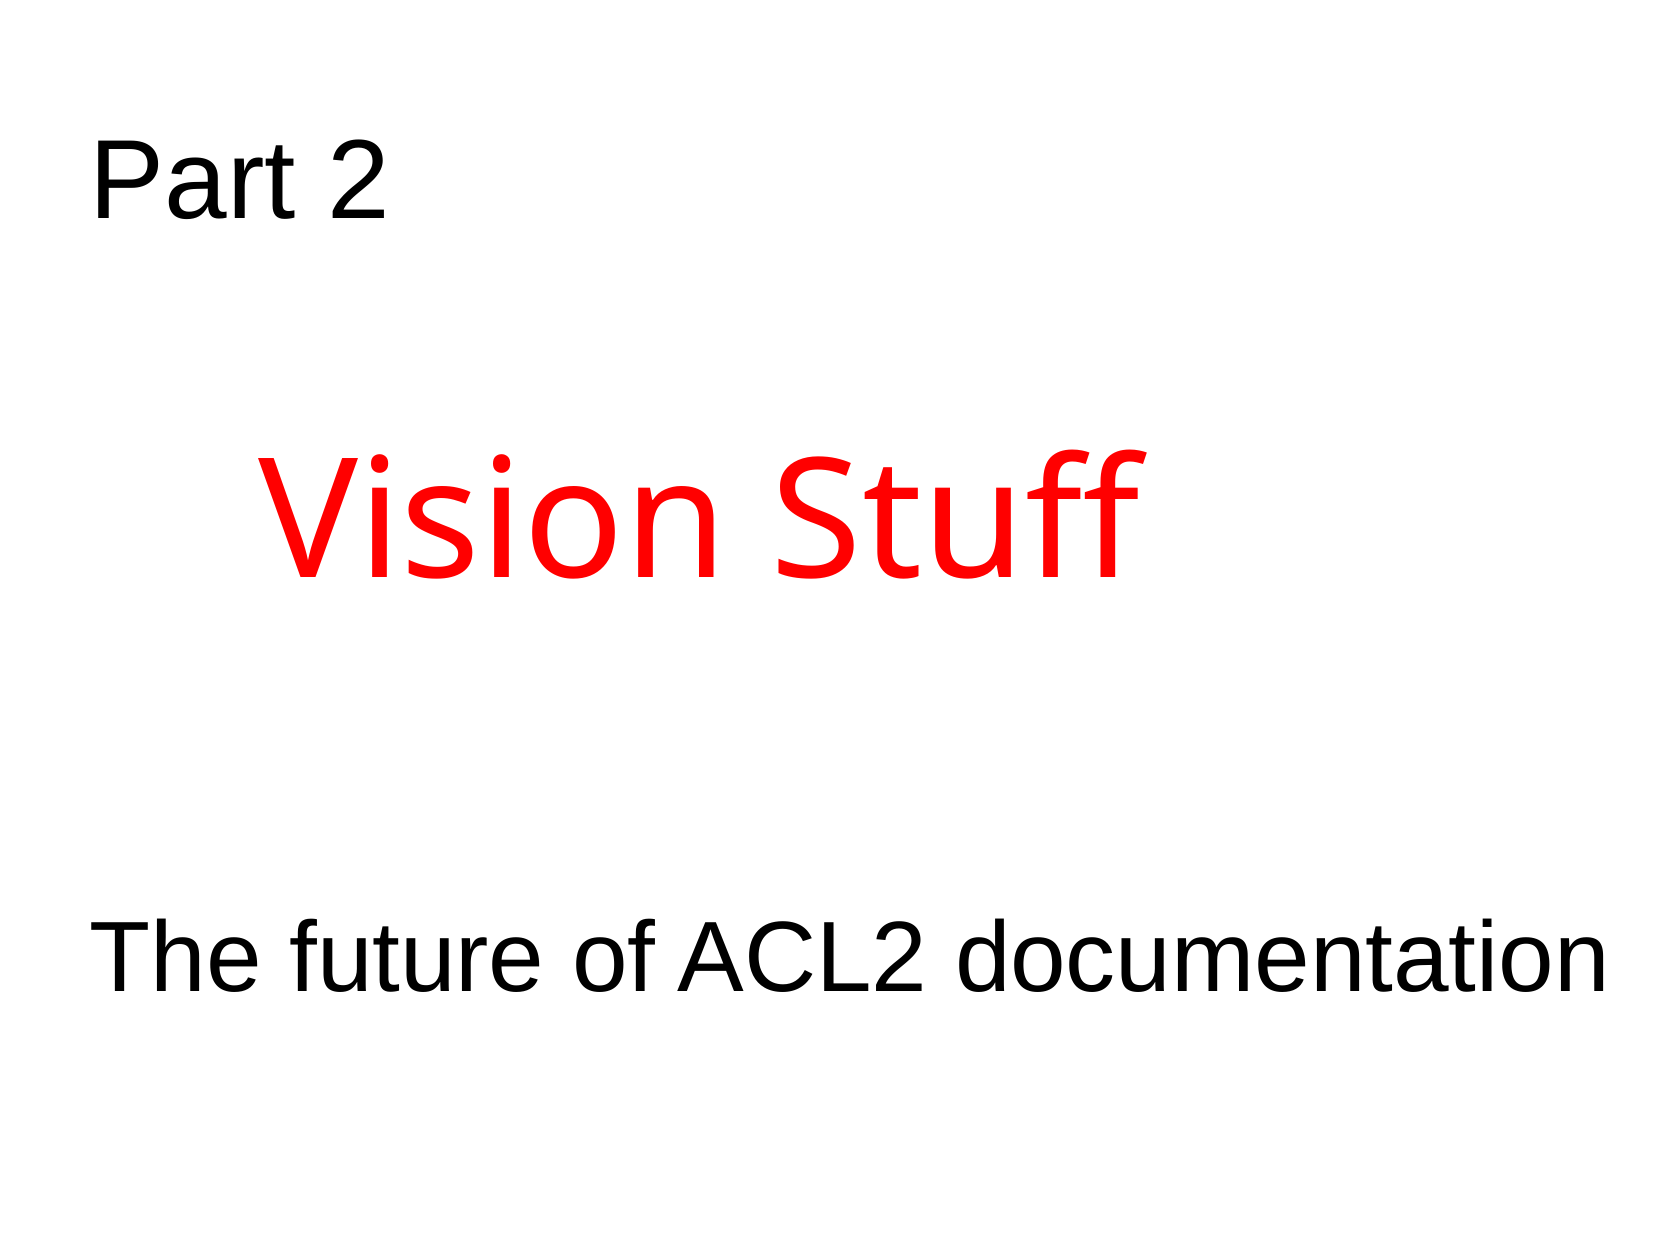

Part 2
Vision Stuff
The future of ACL2 documentation